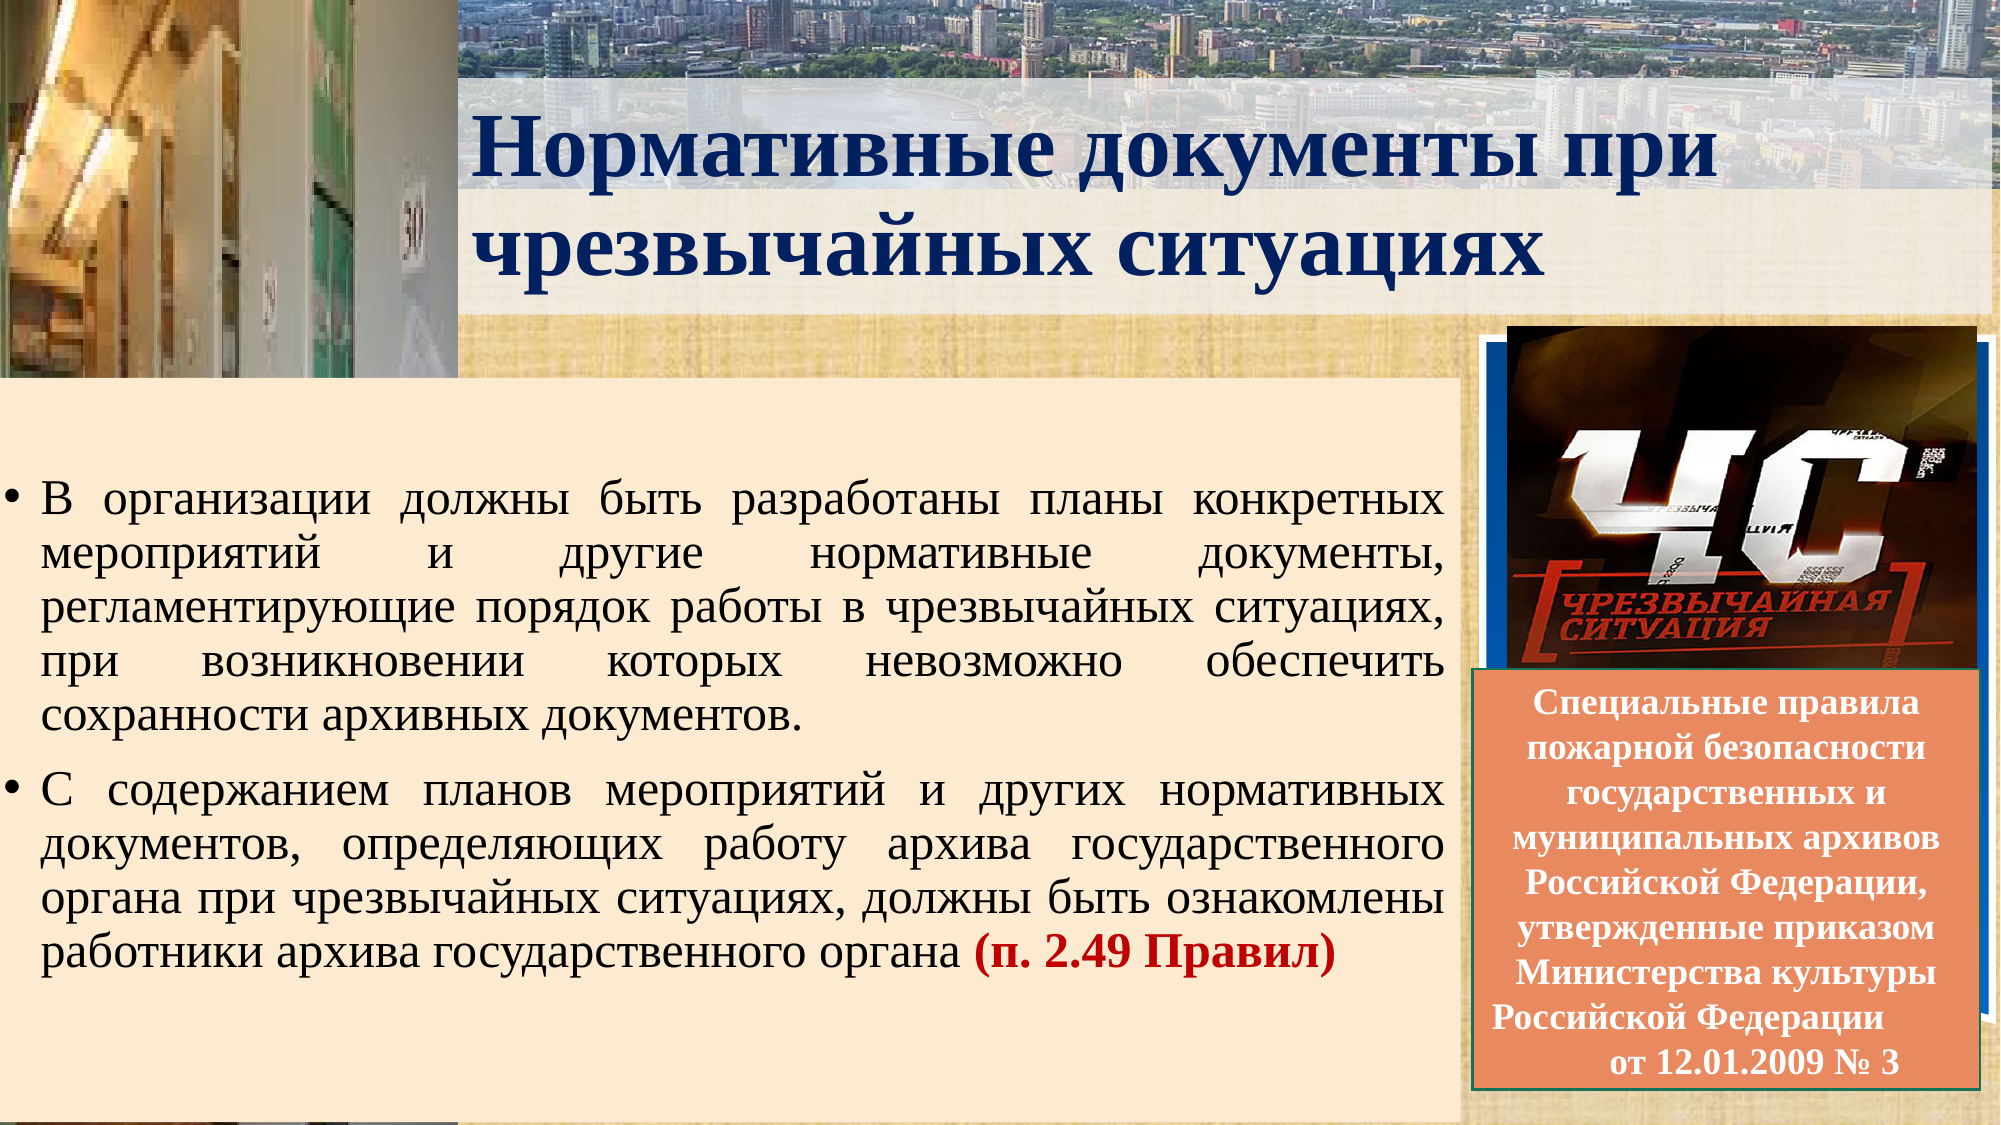

# Нормативные документы при чрезвычайных ситуациях
В организации должны быть разработаны планы конкретных мероприятий и другие нормативные документы, регламентирующие порядок работы в чрезвычайных ситуациях, при возникновении которых невозможно обеспечить сохранности архивных документов.
С содержанием планов мероприятий и других нормативных документов, определяющих работу архива государственного органа при чрезвычайных ситуациях, должны быть ознакомлены работники архива государственного органа (п. 2.49 Правил)
Специальные правила пожарной безопасности государственных и муниципальных архивов Российской Федерации, утвержденные приказом Министерства культуры Российской Федерации от 12.01.2009 № 3